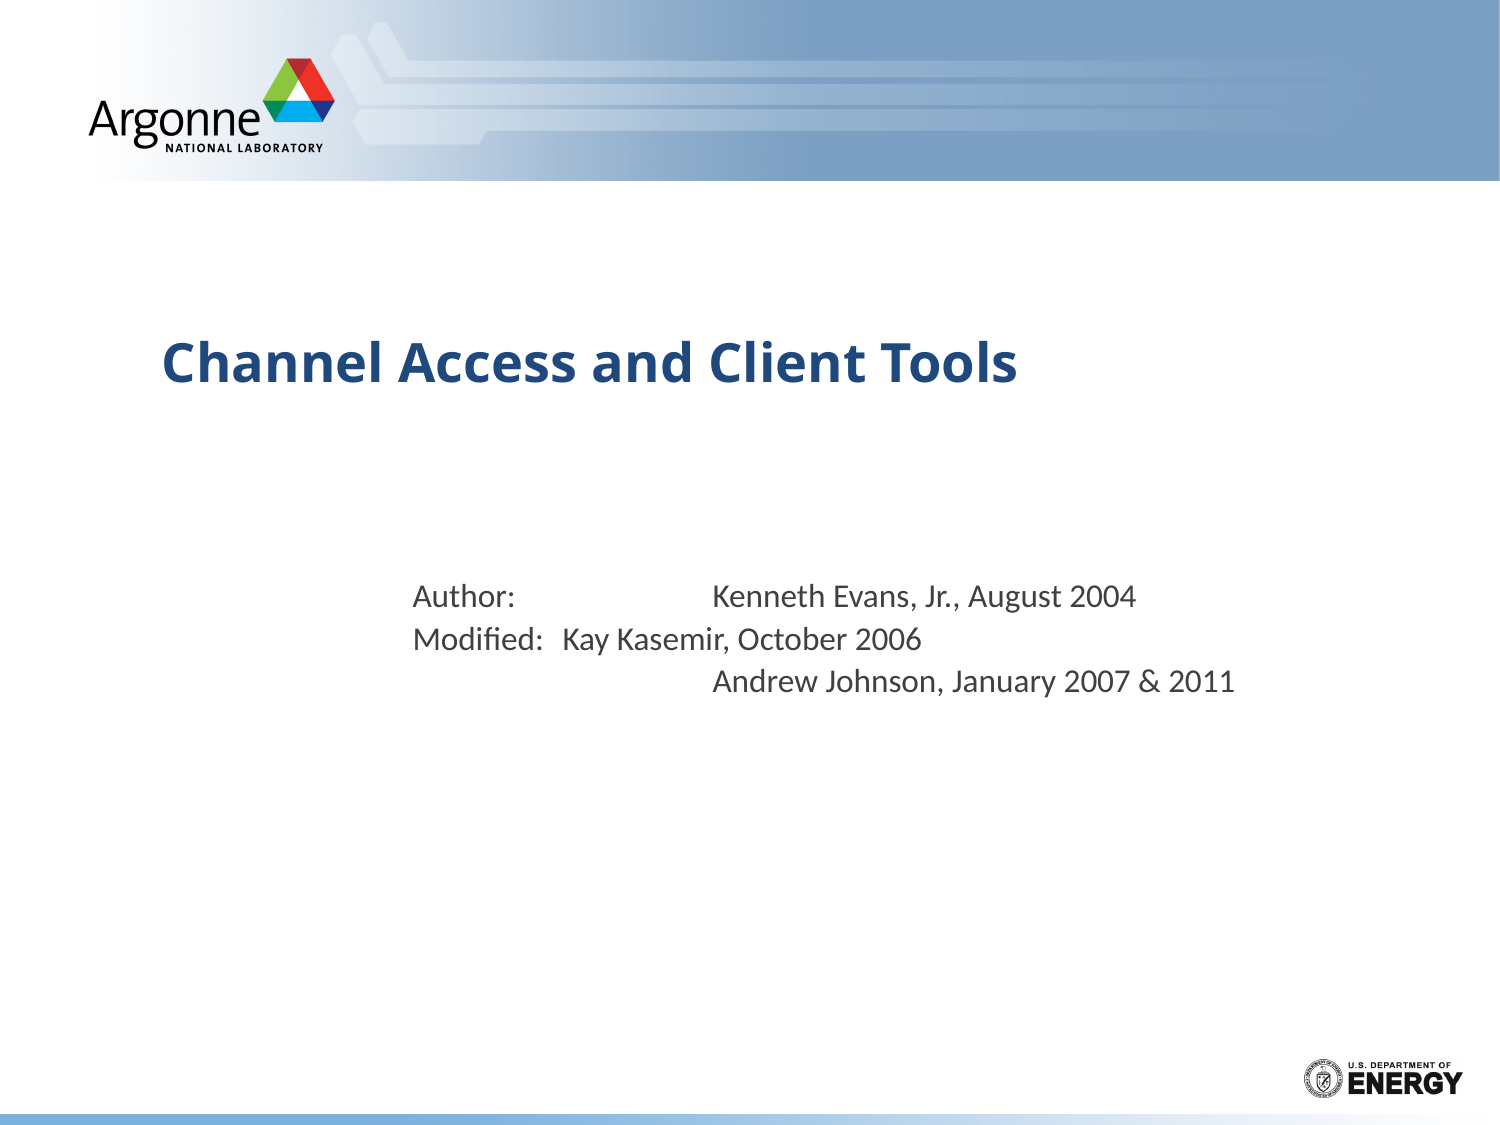

Author:		Kenneth Evans, Jr., August 2004
Modified:	Kay Kasemir, October 2006
		Andrew Johnson, January 2007 & 2011
# Channel Access and Client Tools